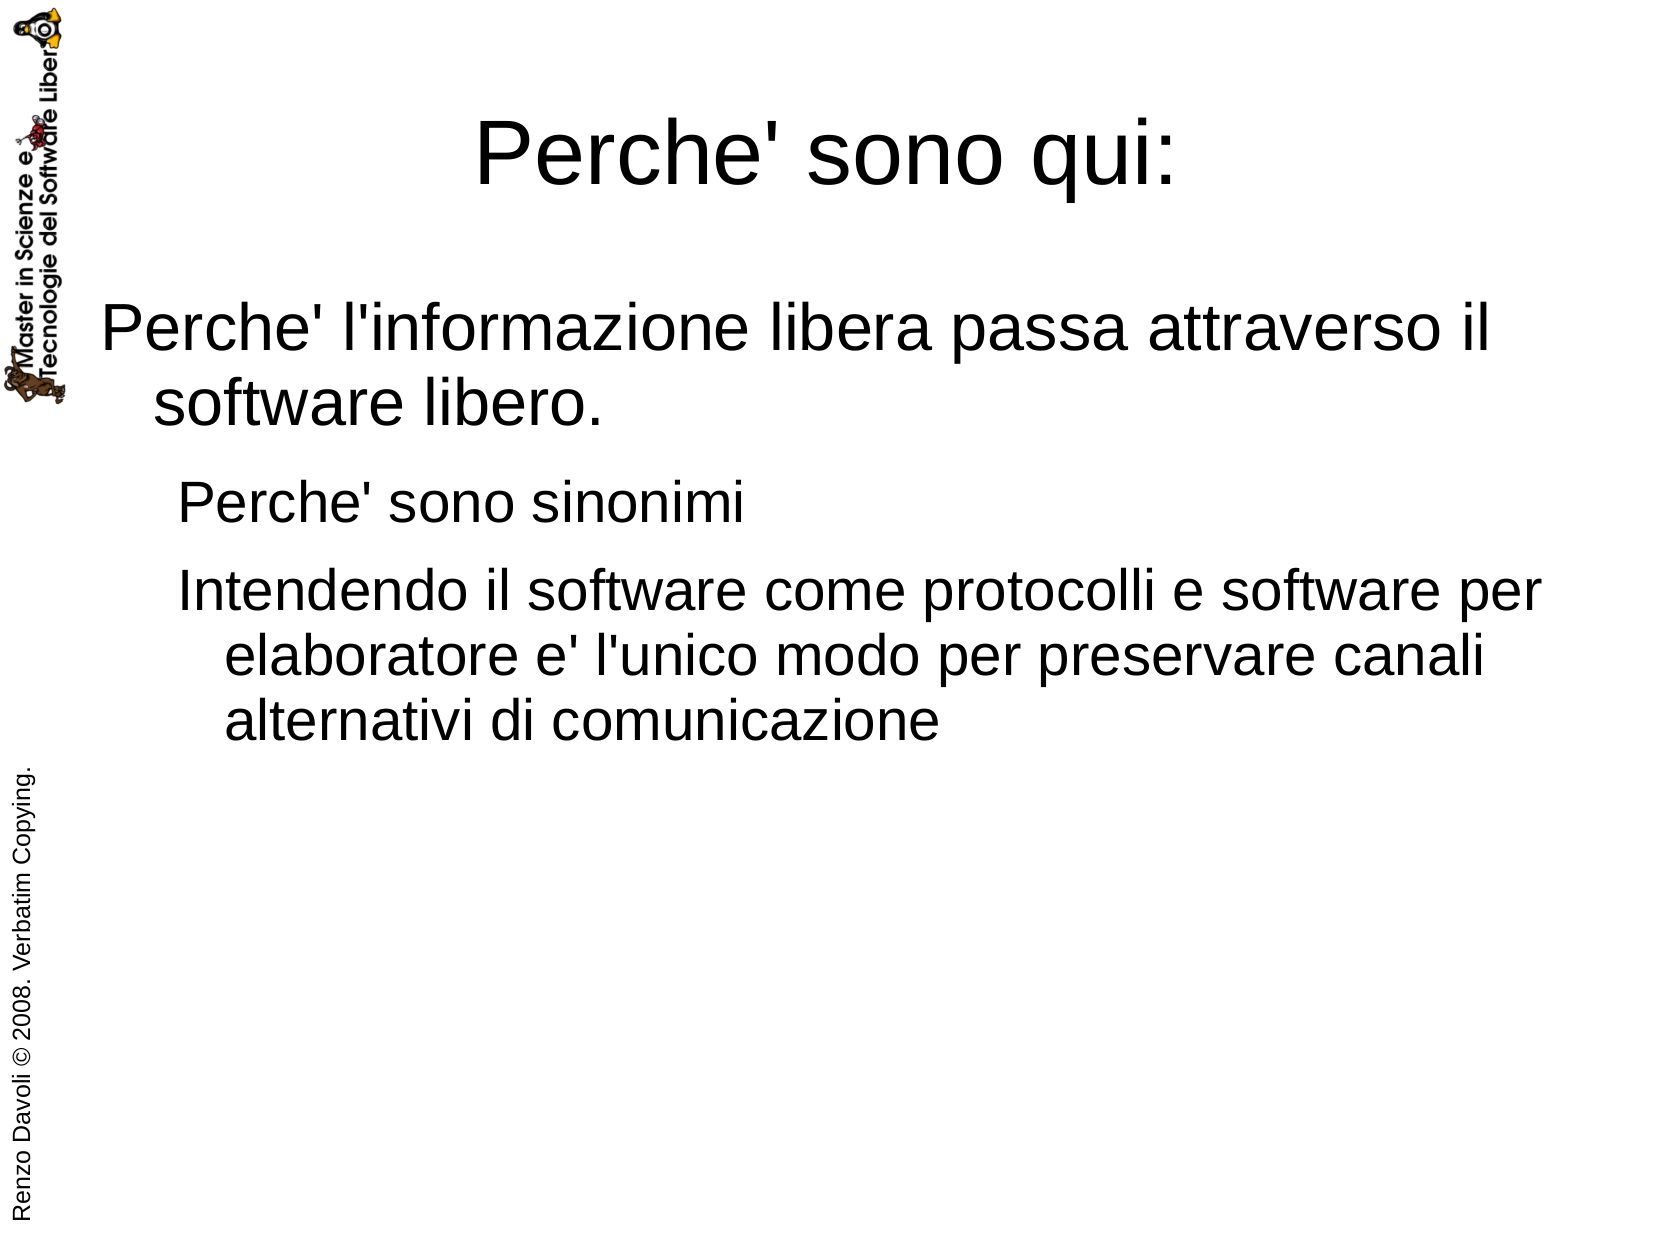

# Perche' sono qui:
Perche' l'informazione libera passa attraverso il software libero.
Perche' sono sinonimi
Intendendo il software come protocolli e software per elaboratore e' l'unico modo per preservare canali alternativi di comunicazione